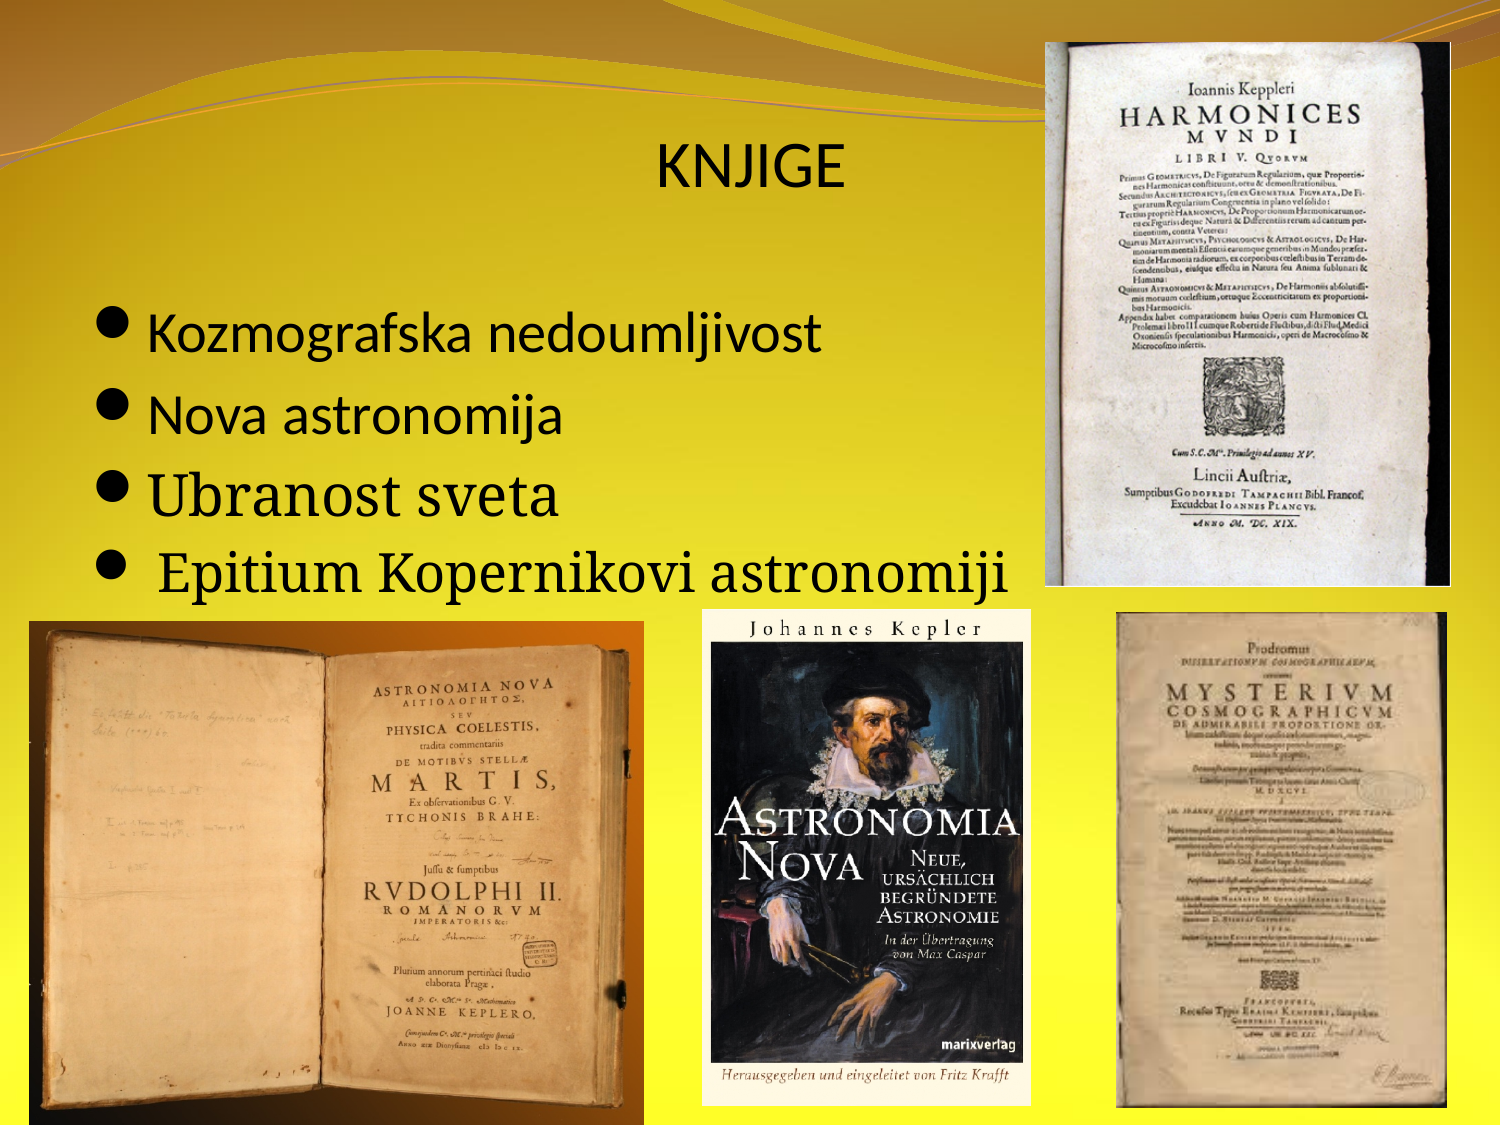

# KNJIGE
Kozmografska nedoumljivost
Nova astronomija
Ubranost sveta
 Epitium Kopernikovi astronomiji